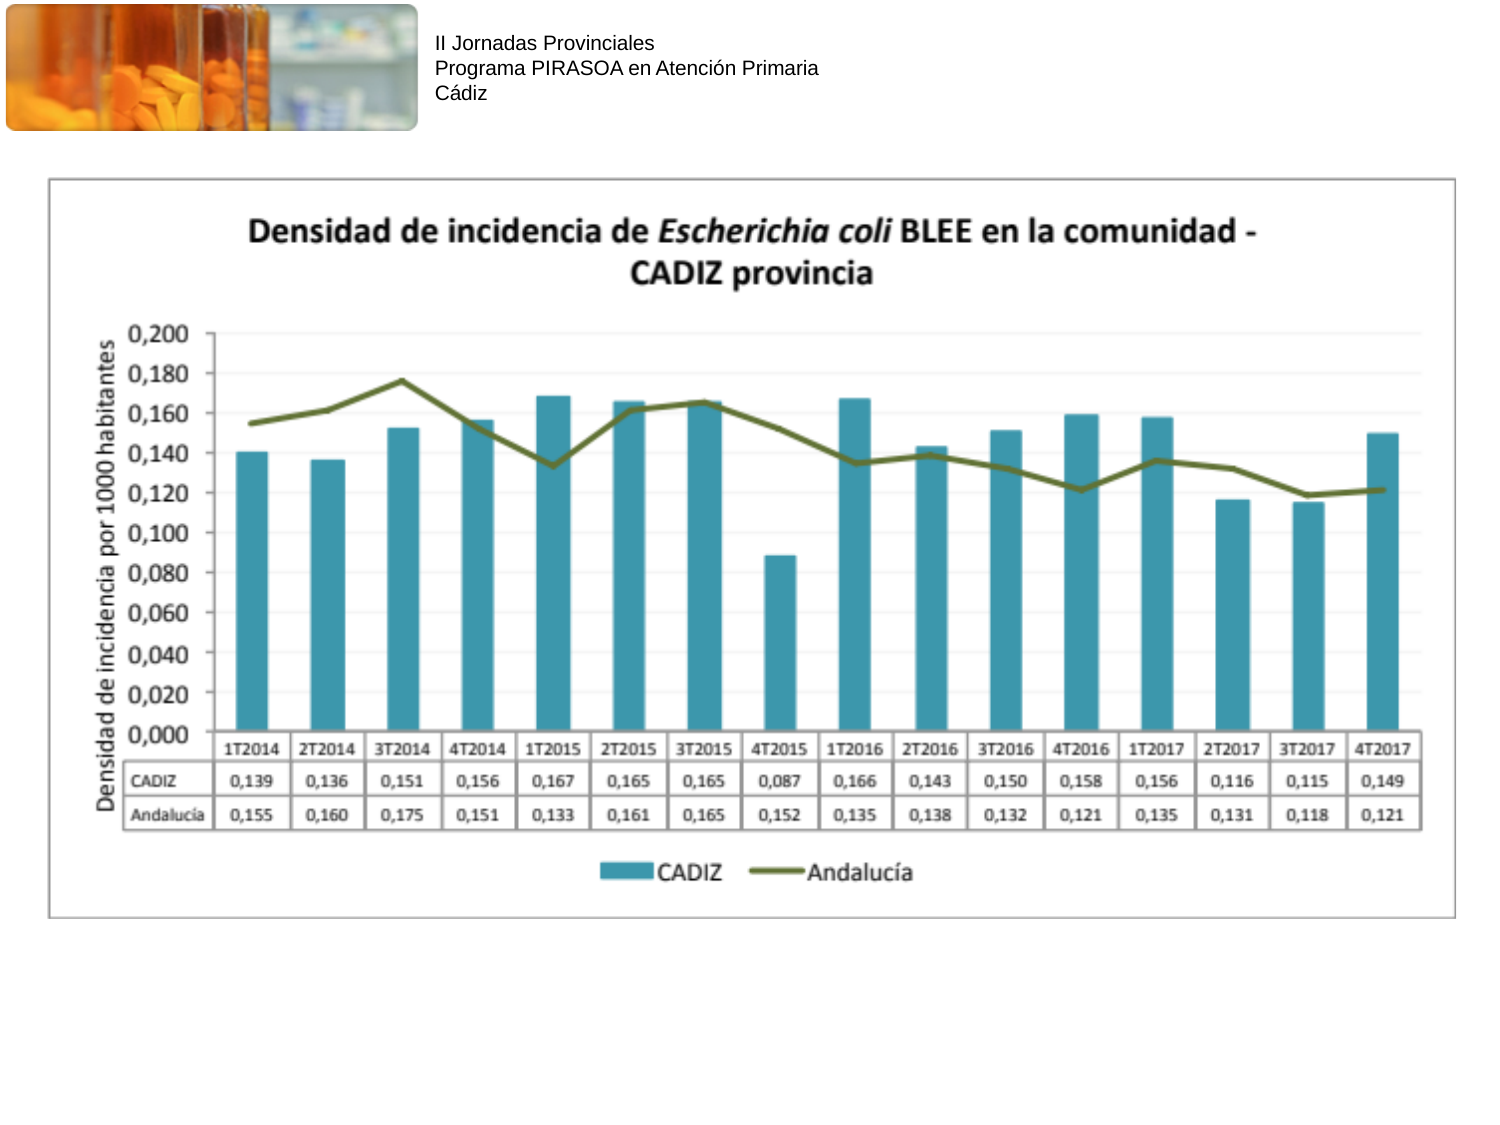

II Jornadas Provinciales
Programa PIRASOA en Atención Primaria Cádiz